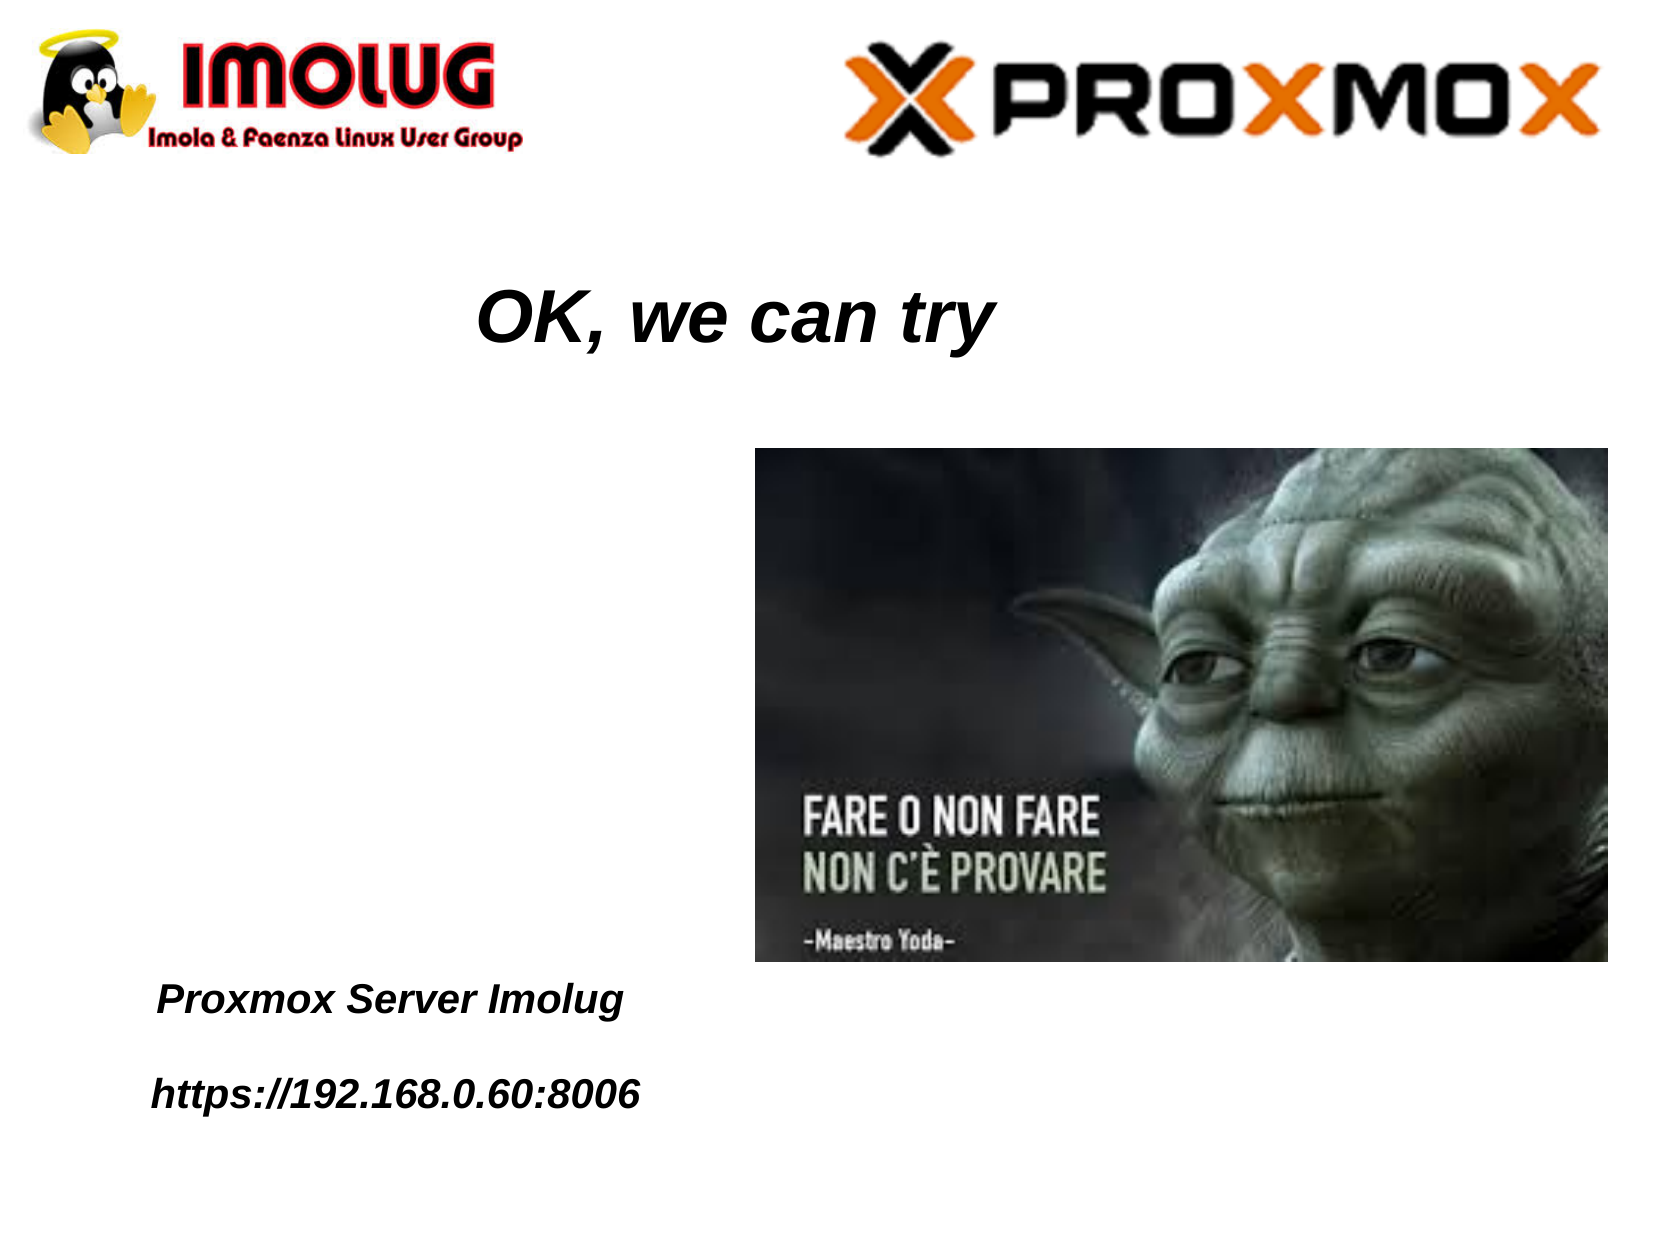

OK, we can try
Proxmox Server Imolug
https://192.168.0.60:8006